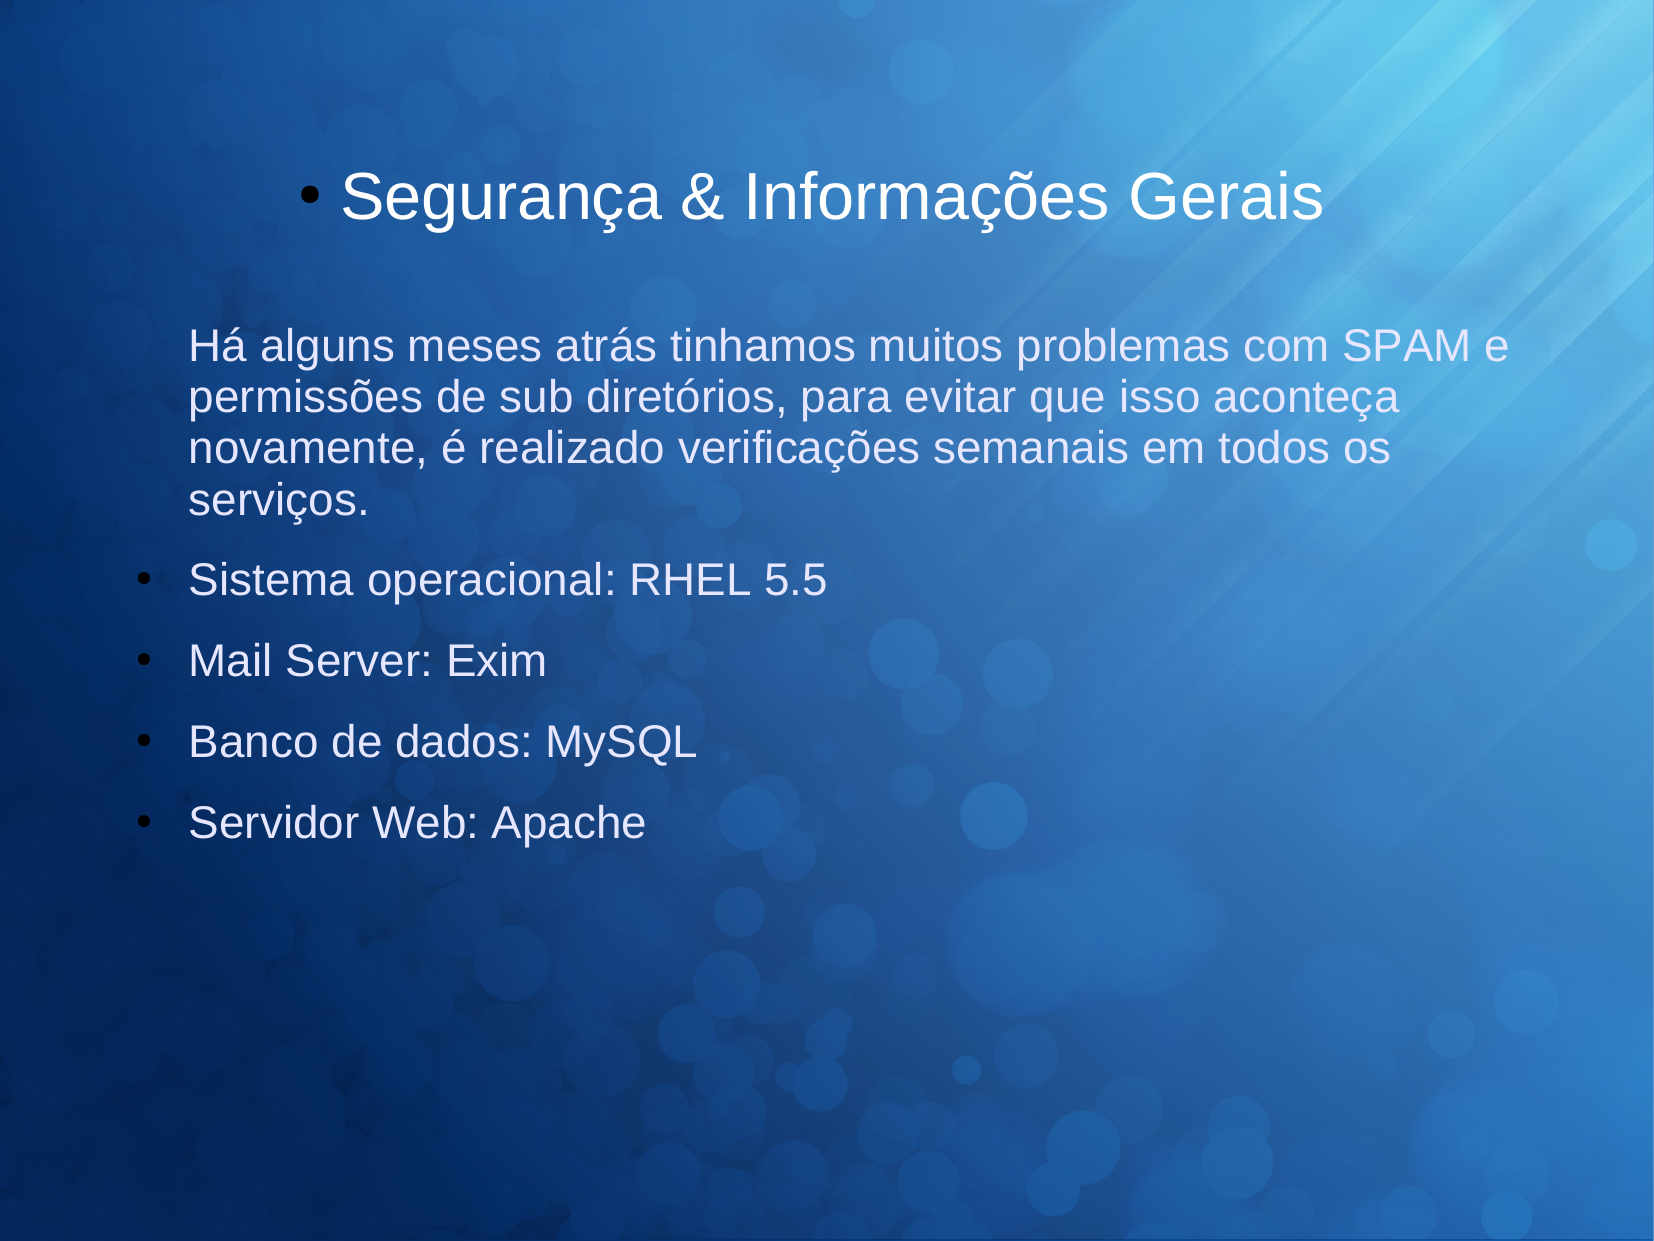

# Segurança & Informações Gerais
Há alguns meses atrás tinhamos muitos problemas com SPAM e permissões de sub diretórios, para evitar que isso aconteça novamente, é realizado verificações semanais em todos os serviços.
Sistema operacional: RHEL 5.5
Mail Server: Exim
Banco de dados: MySQL
Servidor Web: Apache